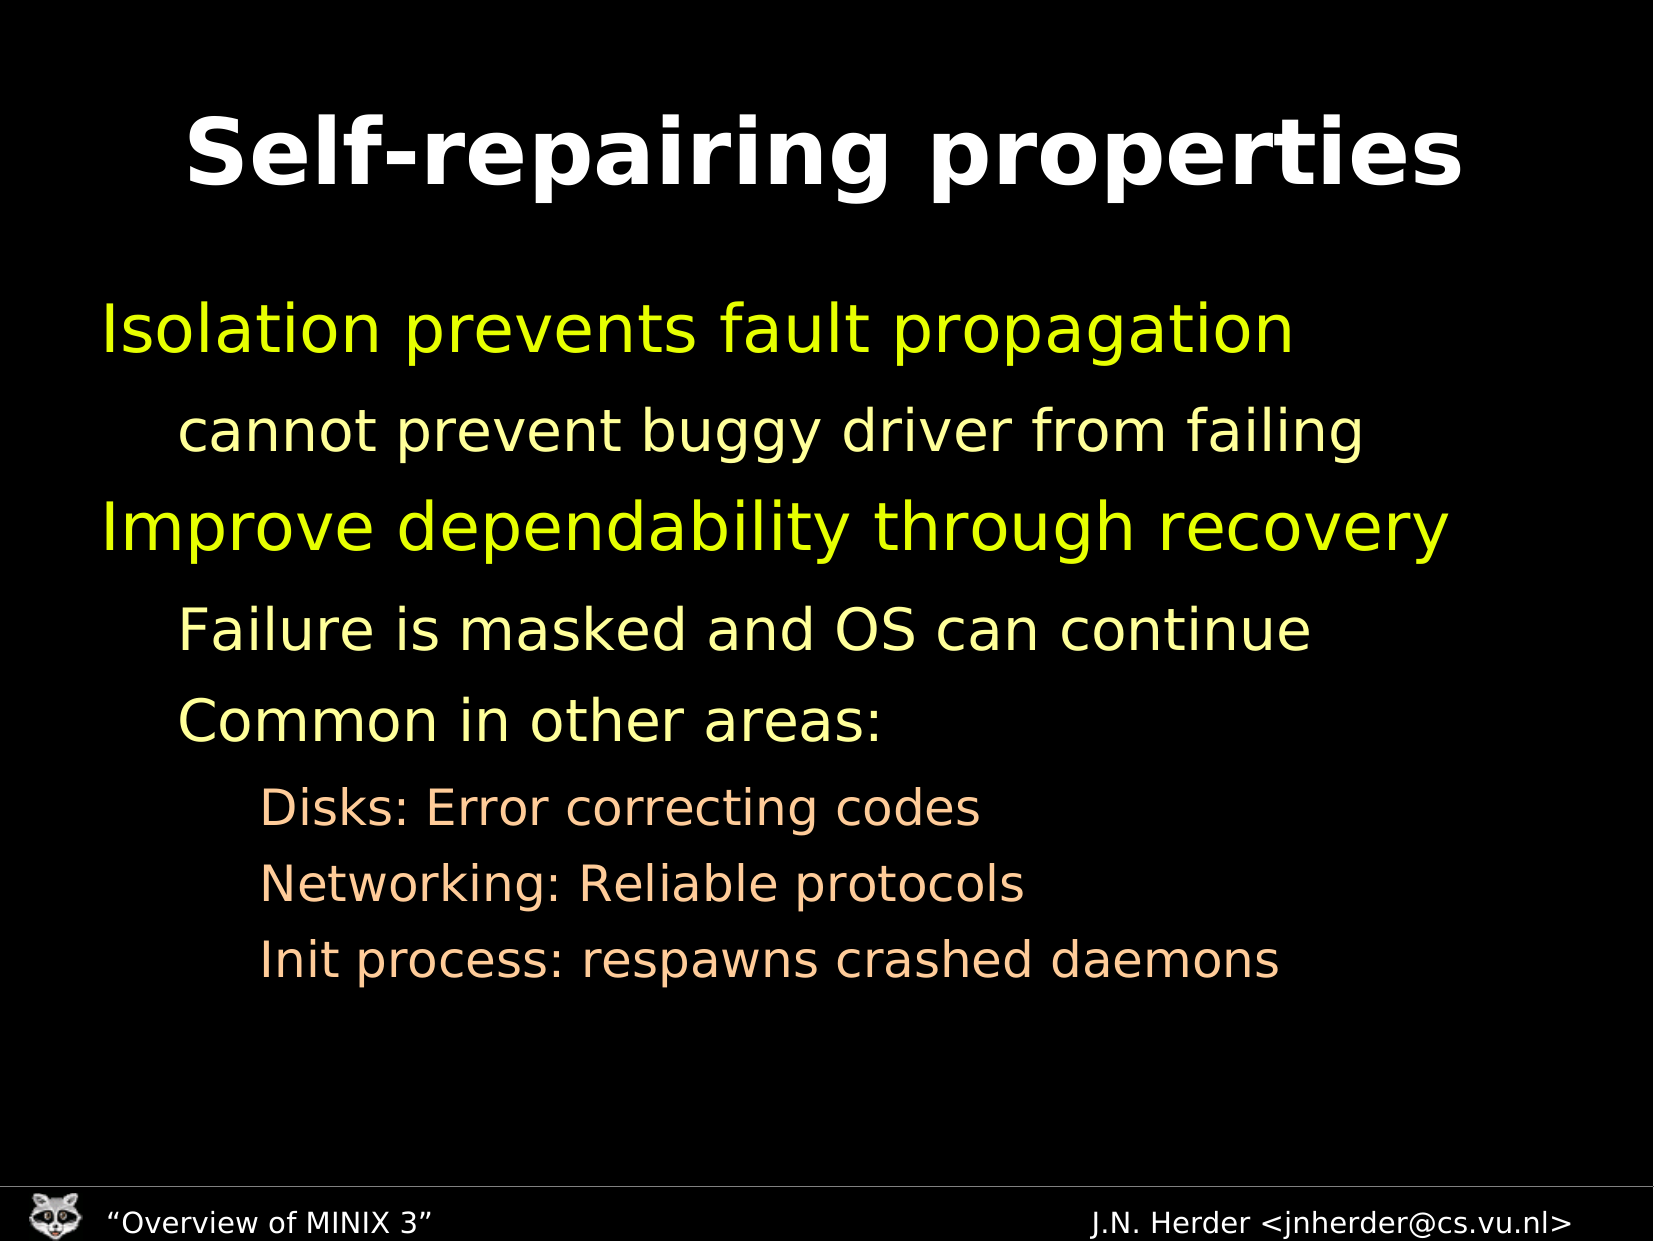

# Self-repairing properties
Isolation prevents fault propagation
cannot prevent buggy driver from failing
Improve dependability through recovery
Failure is masked and OS can continue
Common in other areas:
Disks: Error correcting codes
Networking: Reliable protocols
Init process: respawns crashed daemons